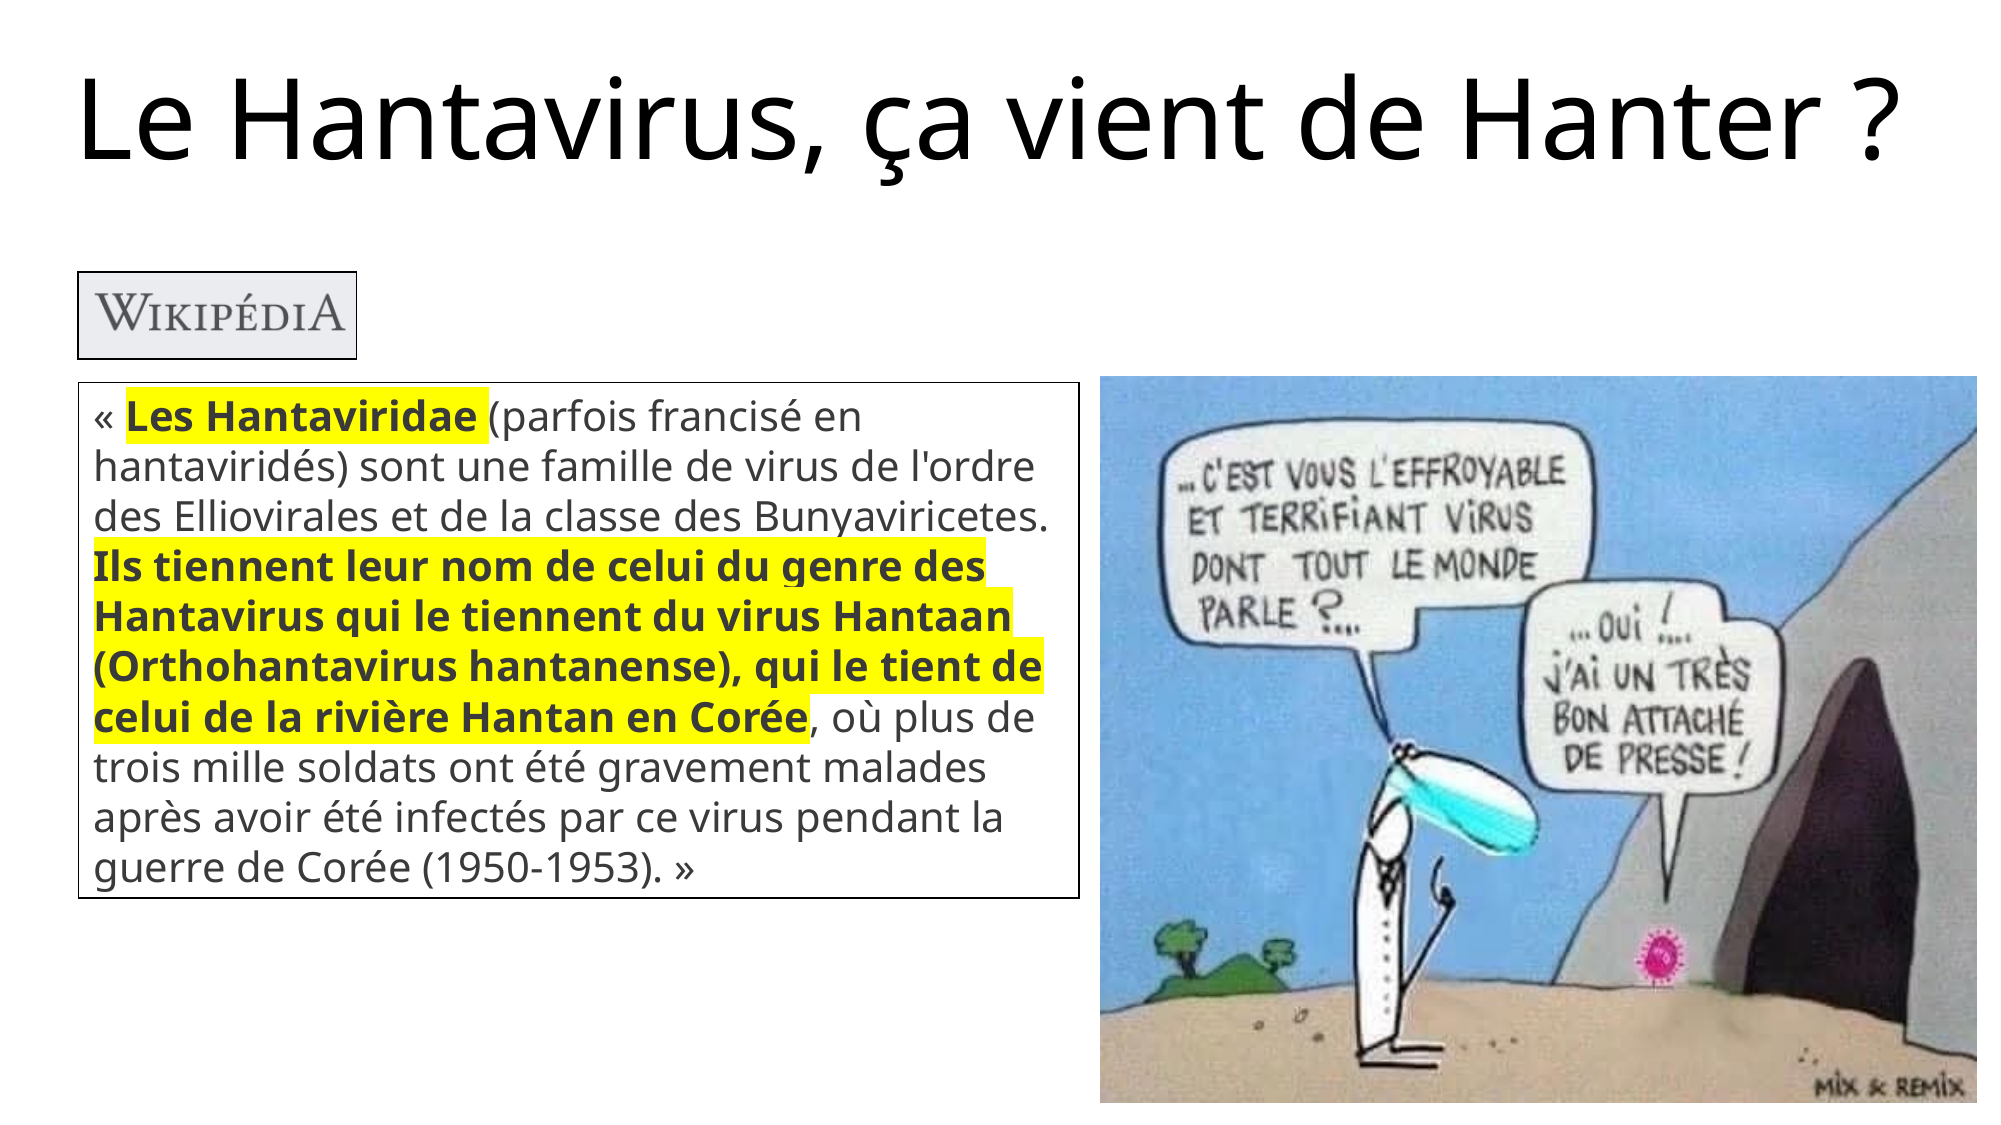

Le Hantavirus, ça vient de Hanter ?
« Les Hantaviridae (parfois francisé en hantaviridés) sont une famille de virus de l'ordre des Elliovirales et de la classe des Bunyaviricetes. Ils tiennent leur nom de celui du genre des Hantavirus qui le tiennent du virus Hantaan (Orthohantavirus hantanense), qui le tient de celui de la rivière Hantan en Corée, où plus de trois mille soldats ont été gravement malades après avoir été infectés par ce virus pendant la guerre de Corée (1950-1953). »